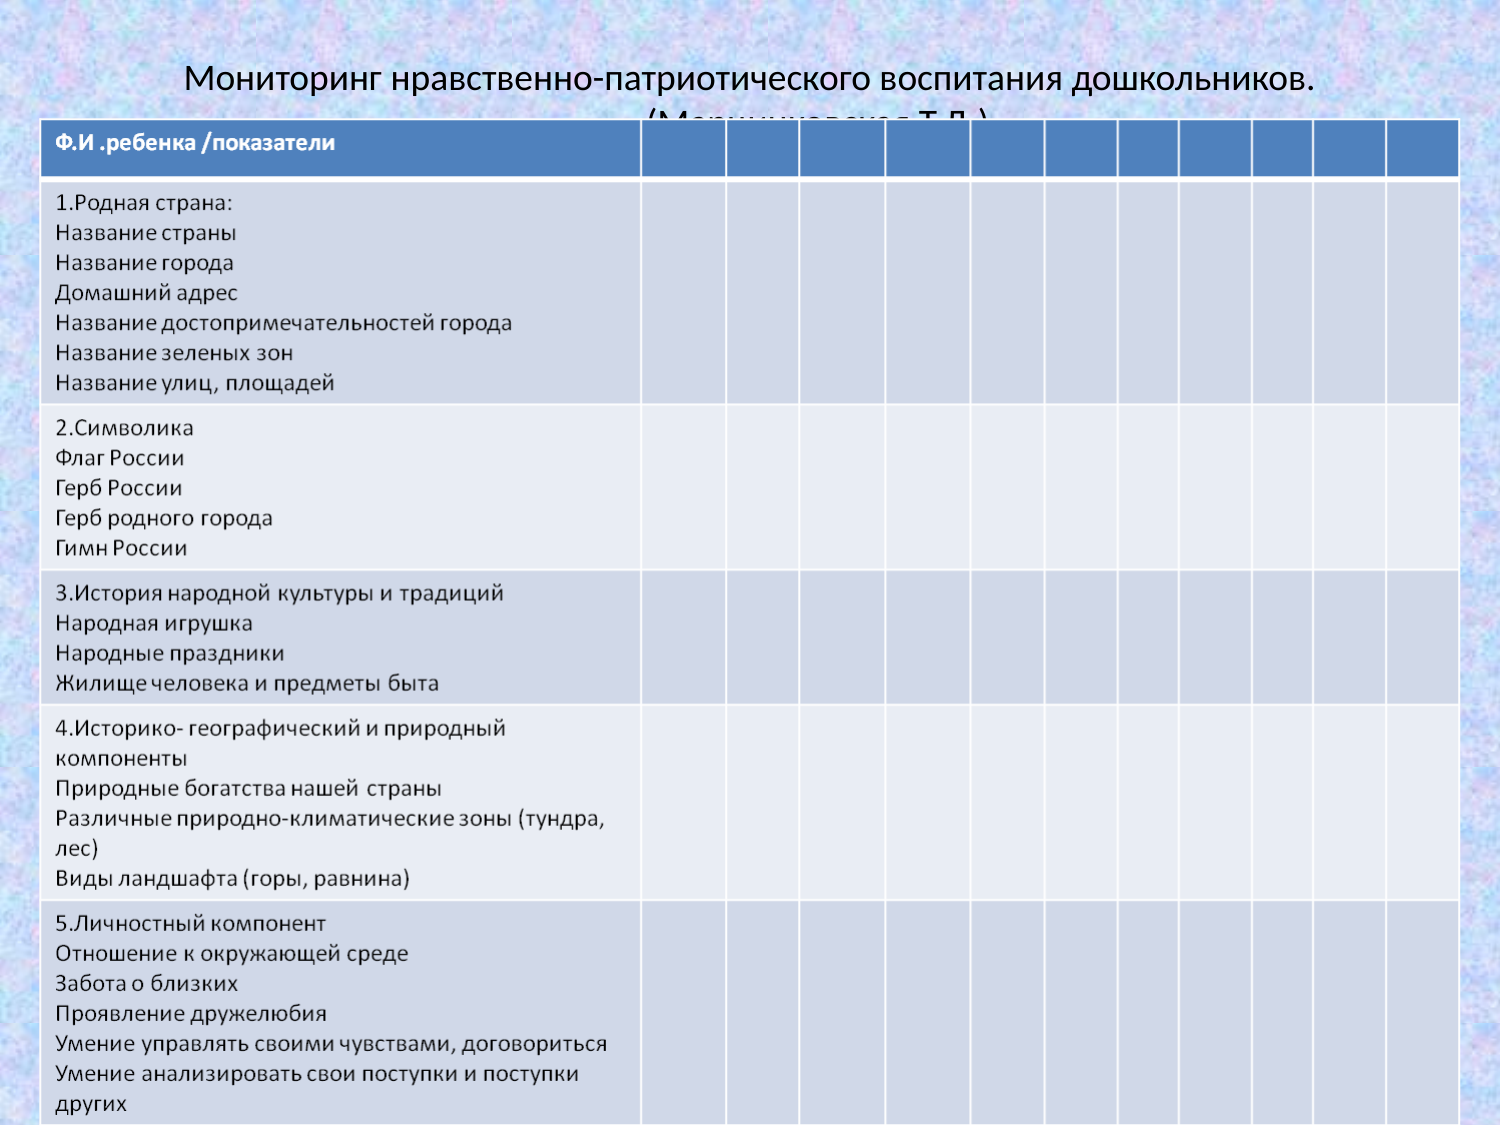

# Мониторинг нравственно-патриотического воспитания дошкольников.                 (Марцинковская Т.Д.)